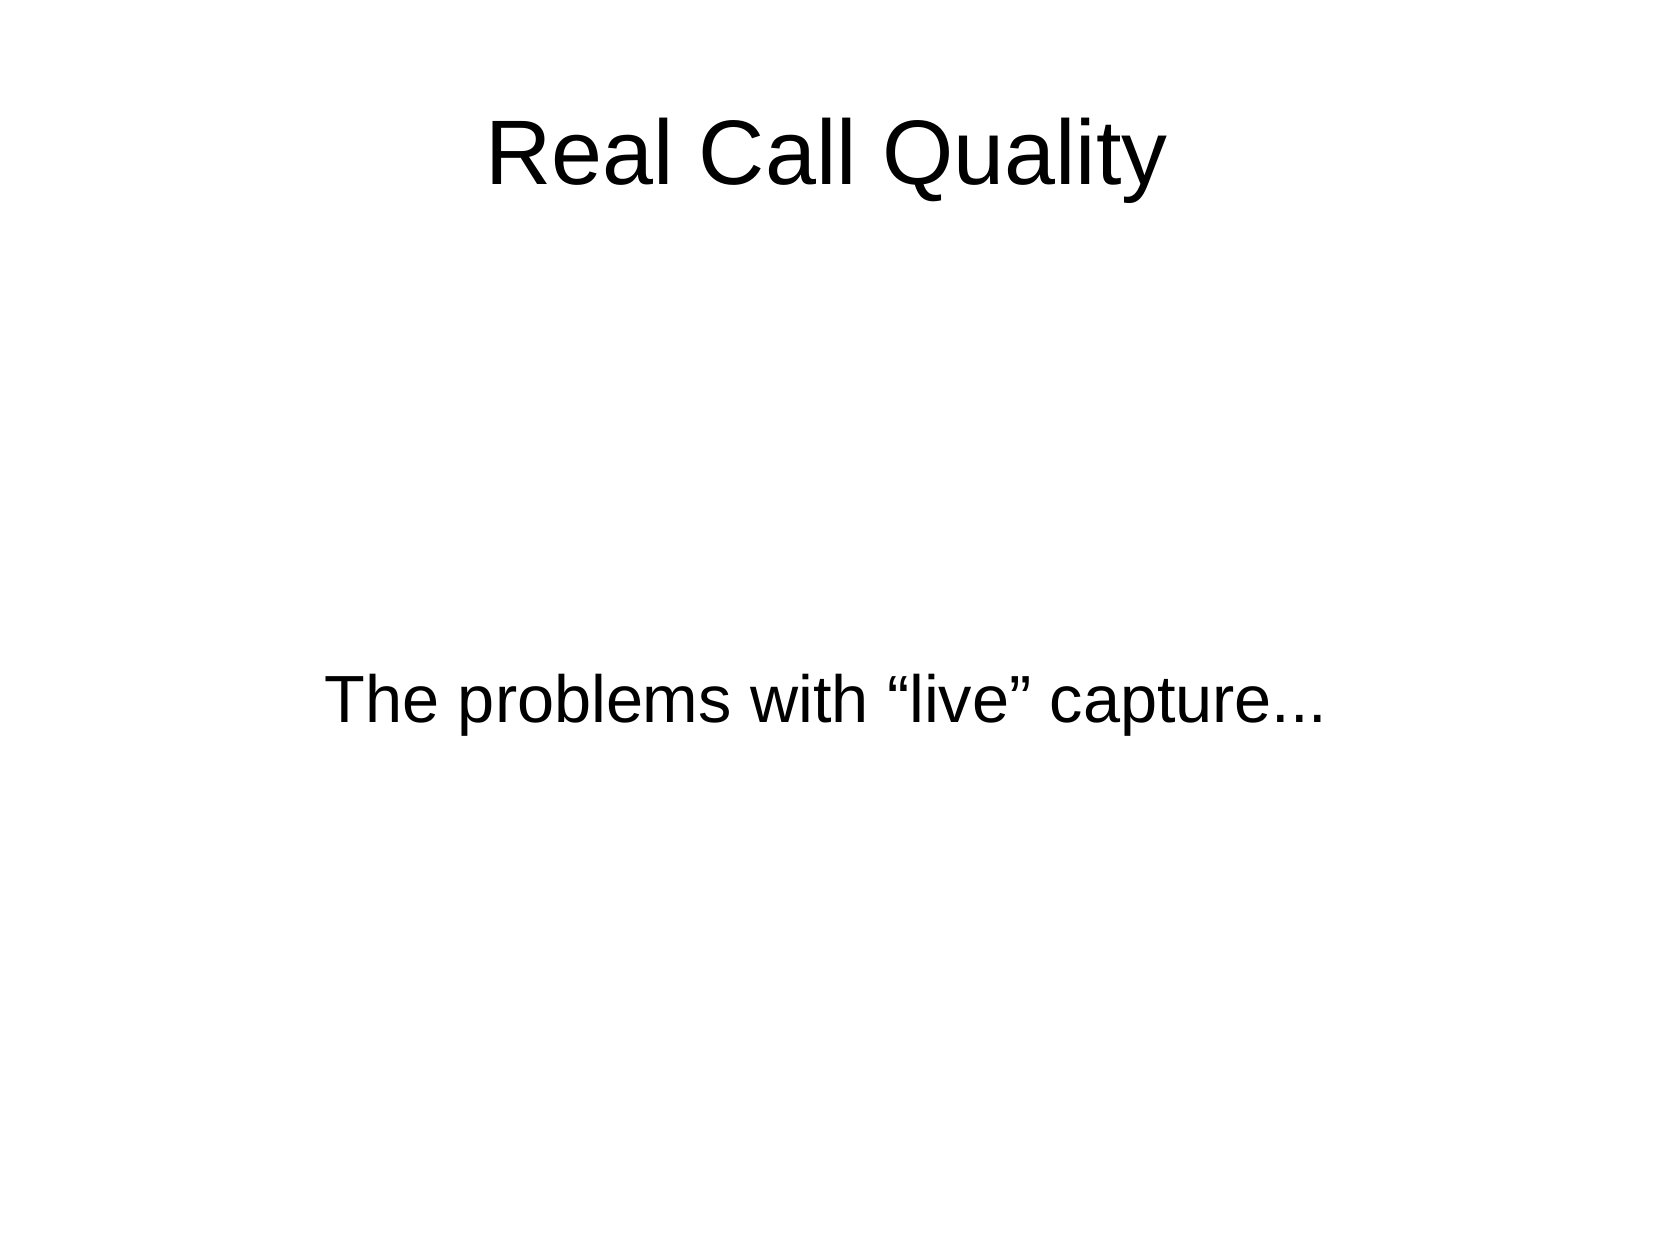

# Real Call Quality
The problems with “live” capture...